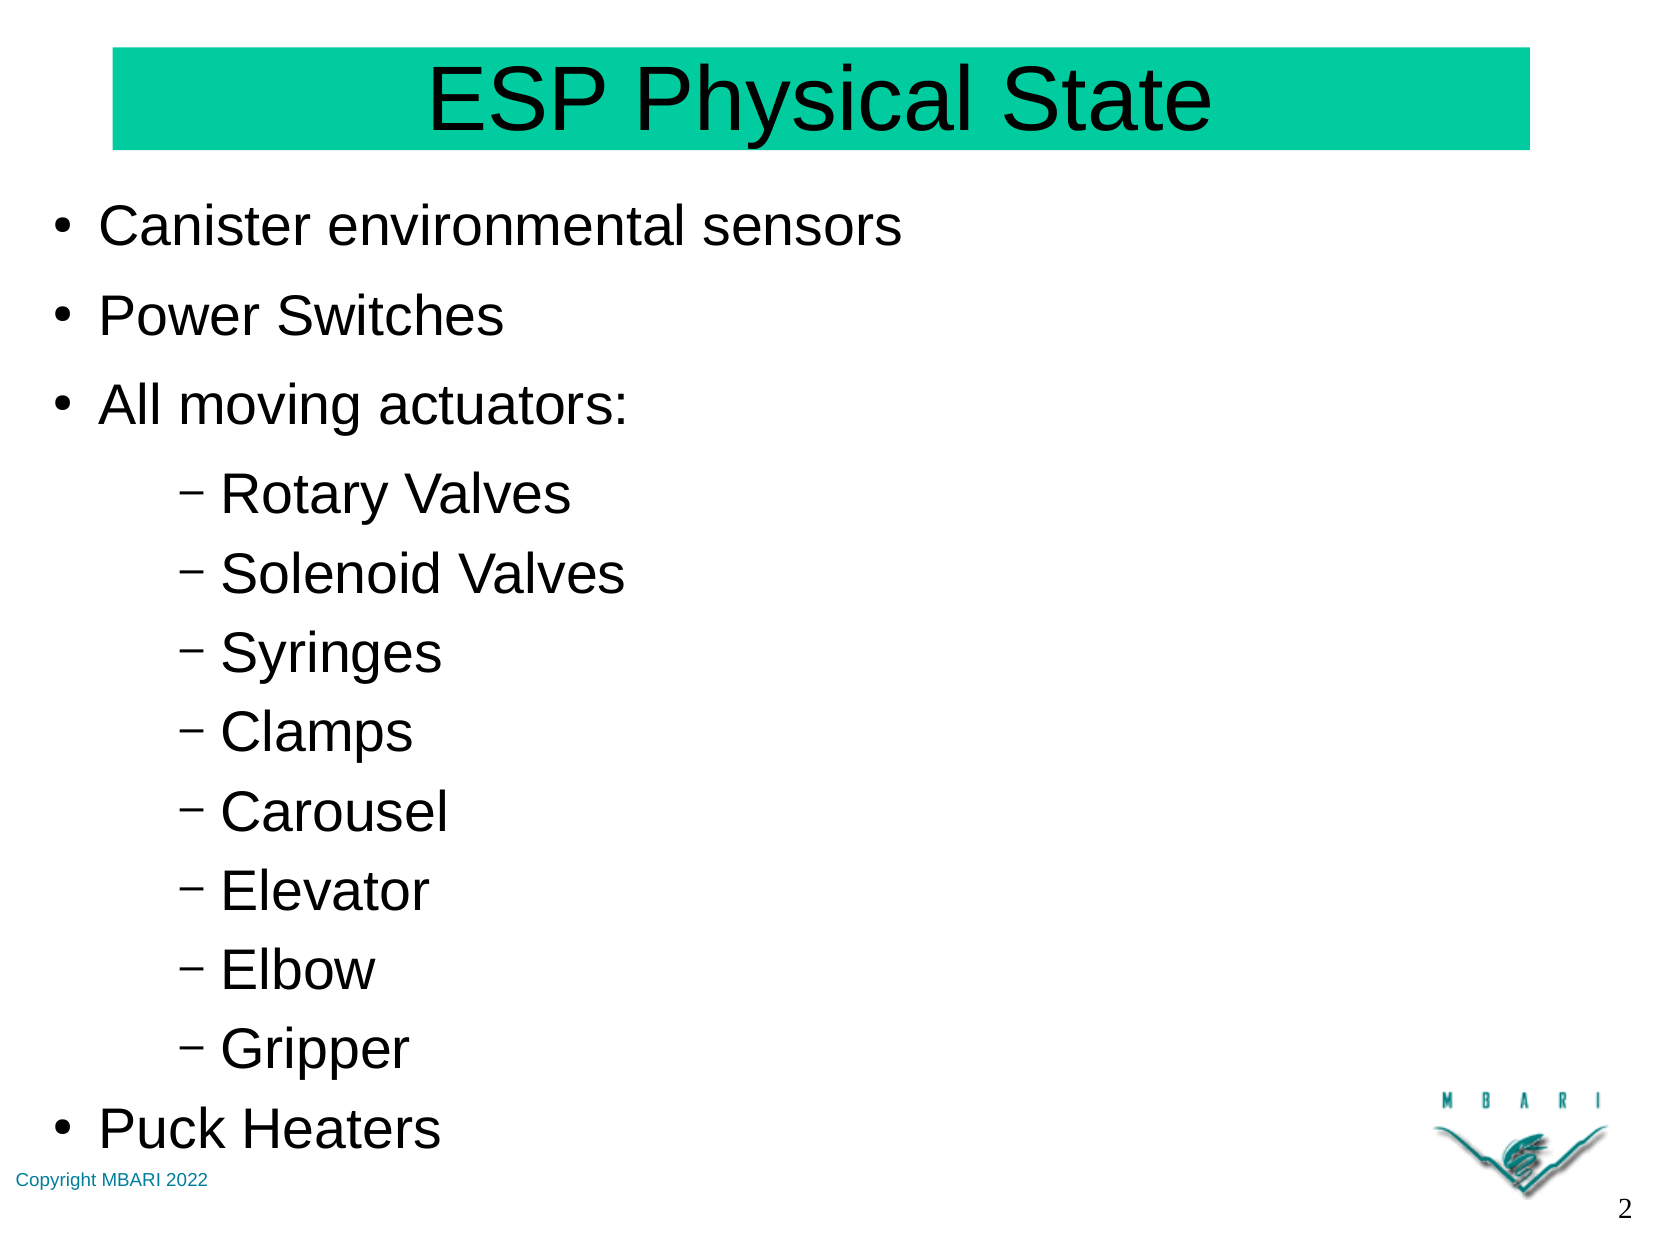

# ESP Physical State
Canister environmental sensors
Power Switches
All moving actuators:
Rotary Valves
Solenoid Valves
Syringes
Clamps
Carousel
Elevator
Elbow
Gripper
Puck Heaters